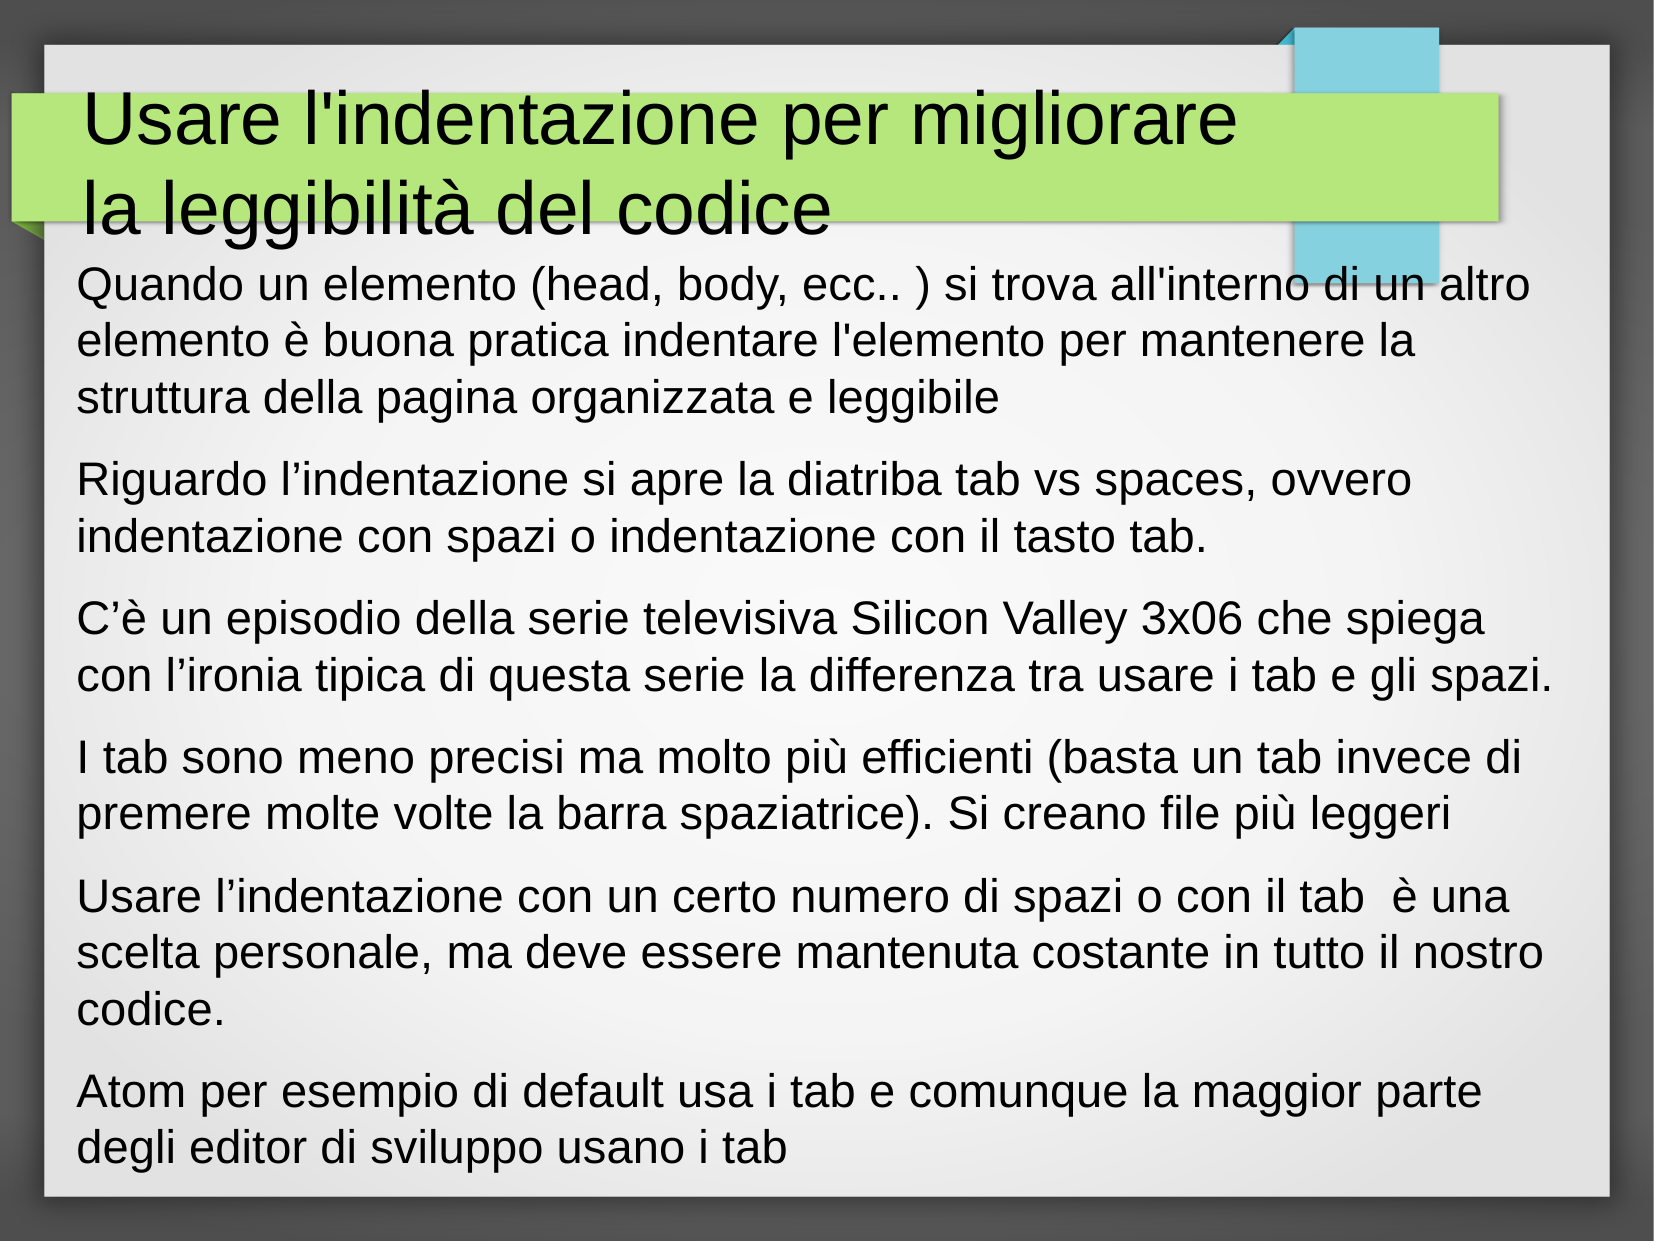

# Usare l'indentazione per migliorare la leggibilità del codice
Quando un elemento (head, body, ecc.. ) si trova all'interno di un altro elemento è buona pratica indentare l'elemento per mantenere la struttura della pagina organizzata e leggibile
Riguardo l’indentazione si apre la diatriba tab vs spaces, ovvero indentazione con spazi o indentazione con il tasto tab.
C’è un episodio della serie televisiva Silicon Valley 3x06 che spiega con l’ironia tipica di questa serie la differenza tra usare i tab e gli spazi.
I tab sono meno precisi ma molto più efficienti (basta un tab invece di premere molte volte la barra spaziatrice). Si creano file più leggeri
Usare l’indentazione con un certo numero di spazi o con il tab è una scelta personale, ma deve essere mantenuta costante in tutto il nostro codice.
Atom per esempio di default usa i tab e comunque la maggior parte degli editor di sviluppo usano i tab